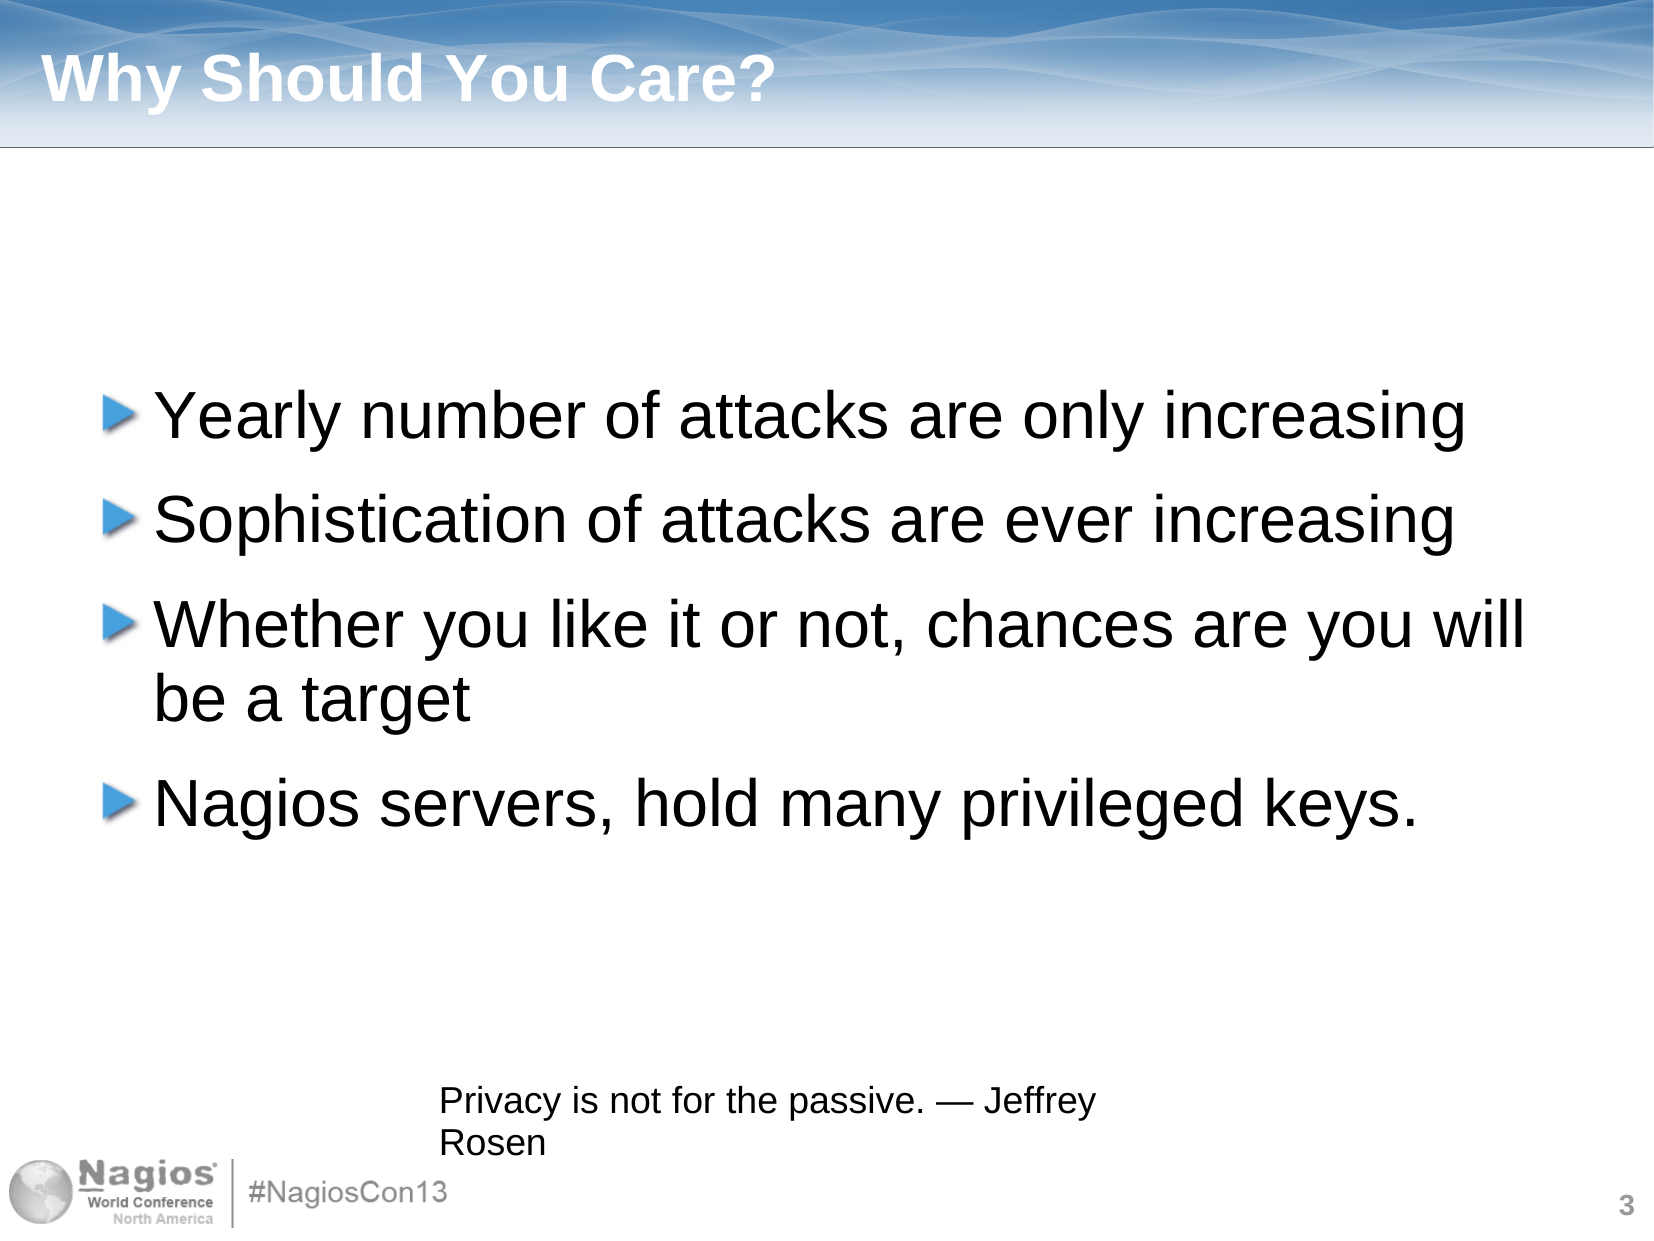

# Why Should You Care?
Yearly number of attacks are only increasing
Sophistication of attacks are ever increasing
Whether you like it or not, chances are you will be a target
Nagios servers, hold many privileged keys.
Privacy is not for the passive. — Jeffrey Rosen
3